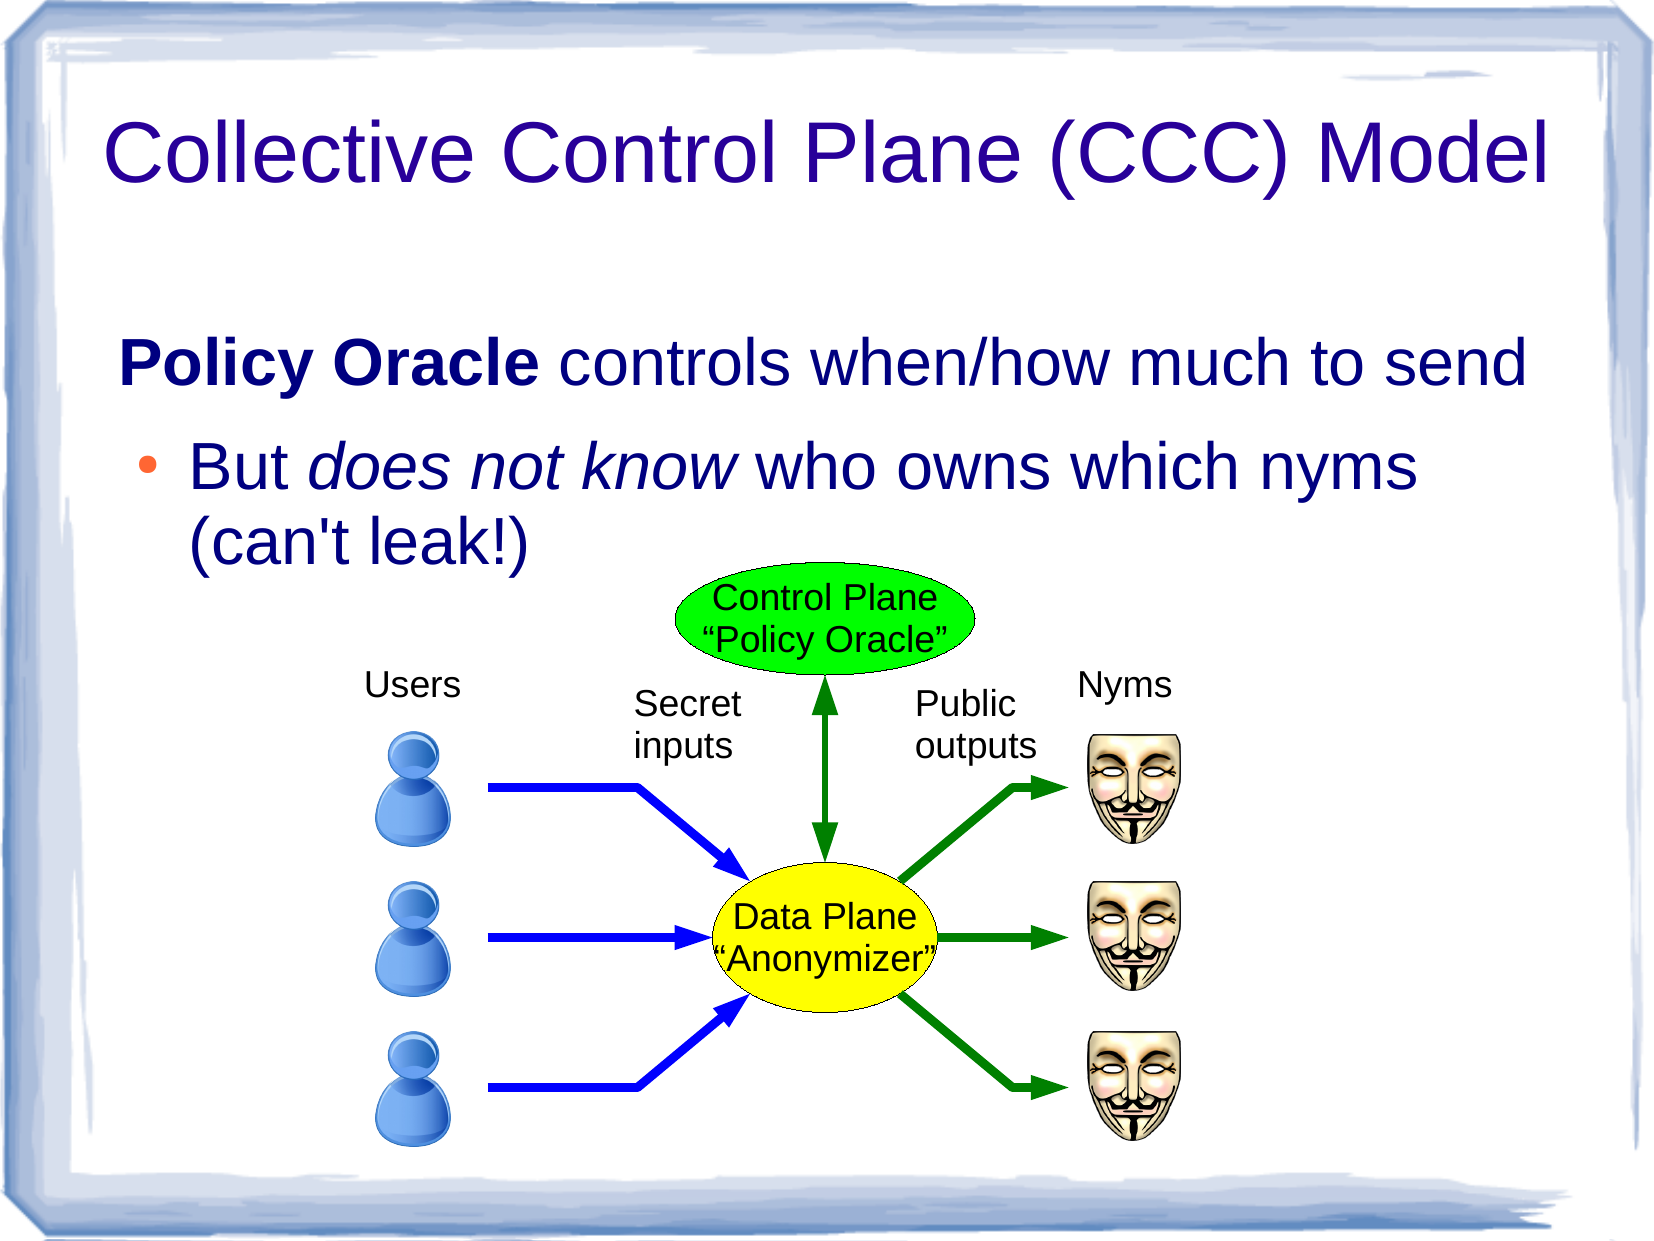

# Collective Control Plane (CCC) Model
Policy Oracle controls when/how much to send
But does not know who owns which nyms
(can't leak!)
Control Plane
“Policy Oracle”
Users
Nyms
Secret
inputs
Public
outputs
Data Plane
“Anonymizer”